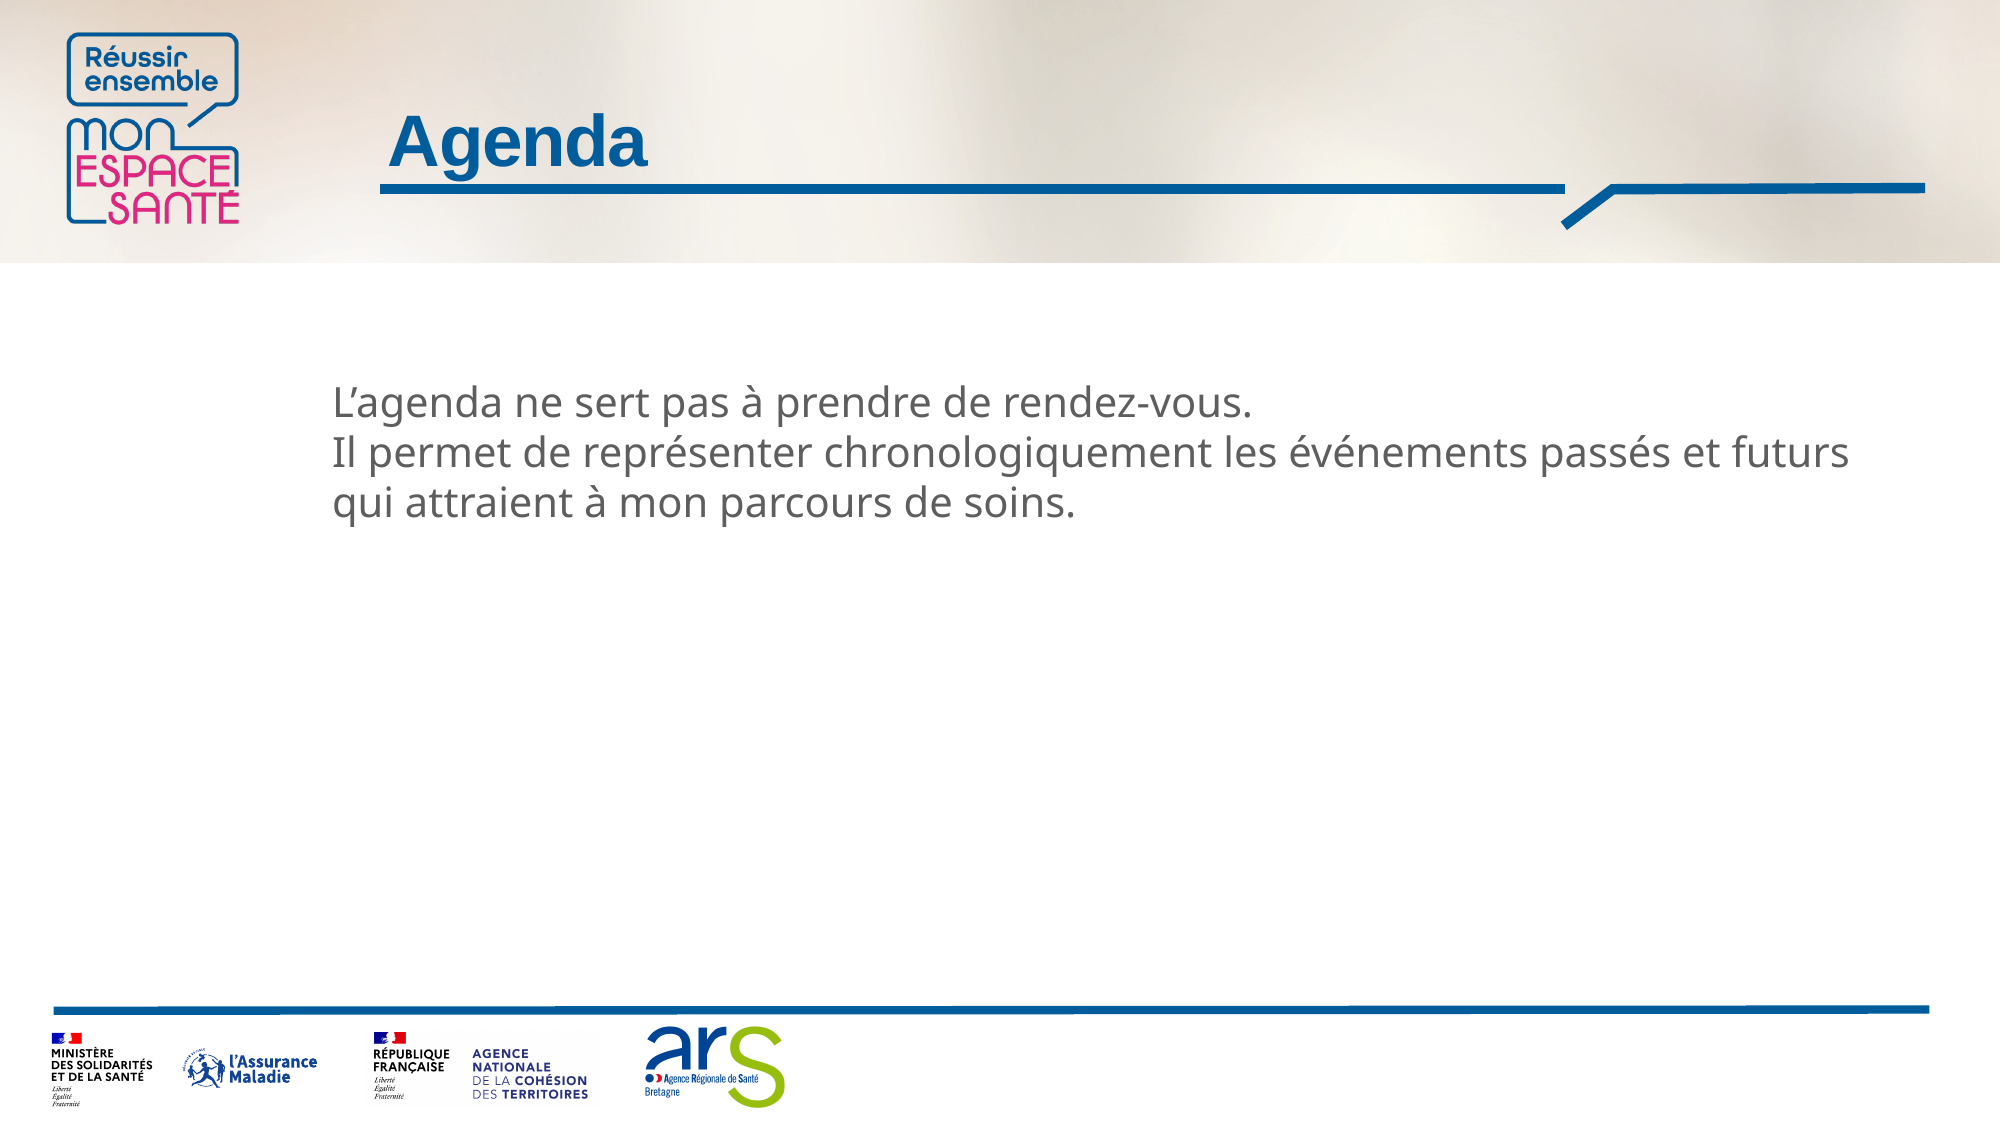

# Agenda
L’agenda ne sert pas à prendre de rendez-vous.
Il permet de représenter chronologiquement les événements passés et futurs qui attraient à mon parcours de soins.